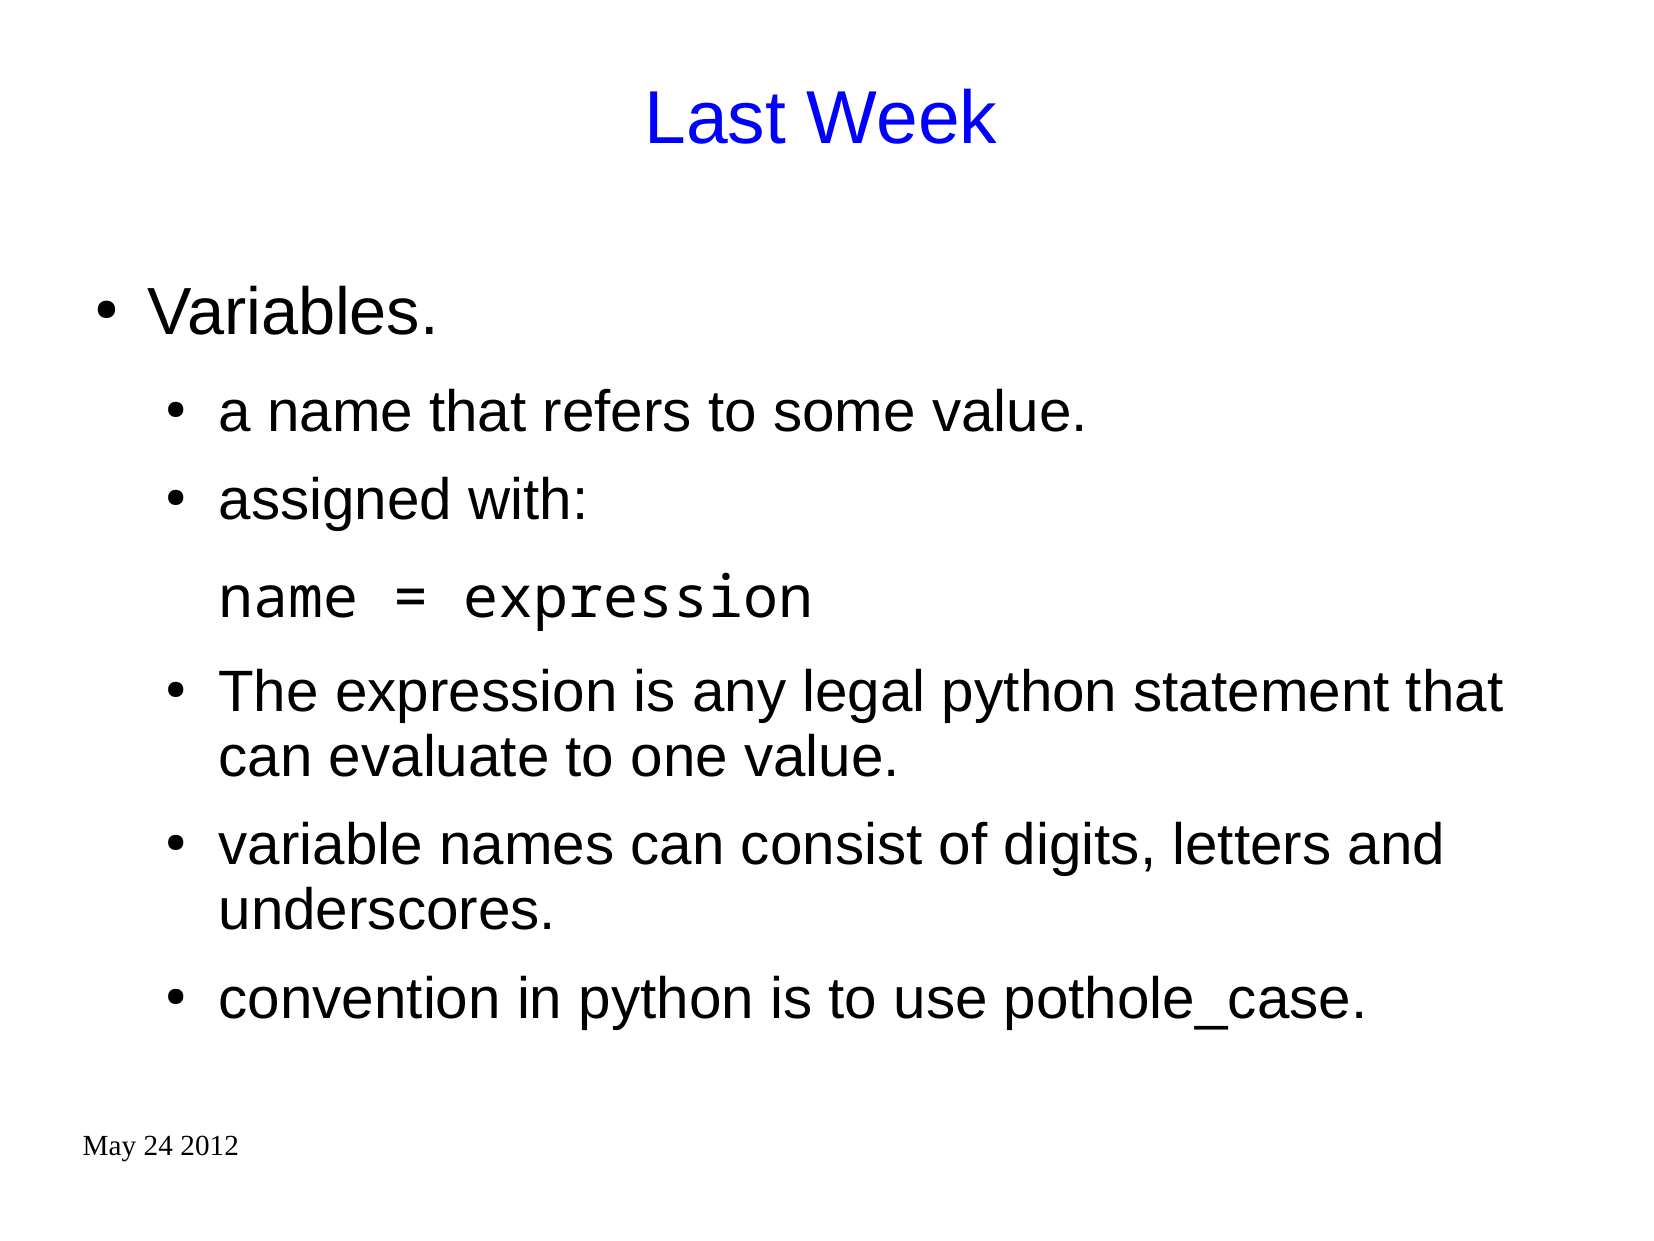

# Last Week
Variables.
a name that refers to some value.
assigned with:
name = expression
The expression is any legal python statement that can evaluate to one value.
variable names can consist of digits, letters and underscores.
convention in python is to use pothole_case.
May 24 2012